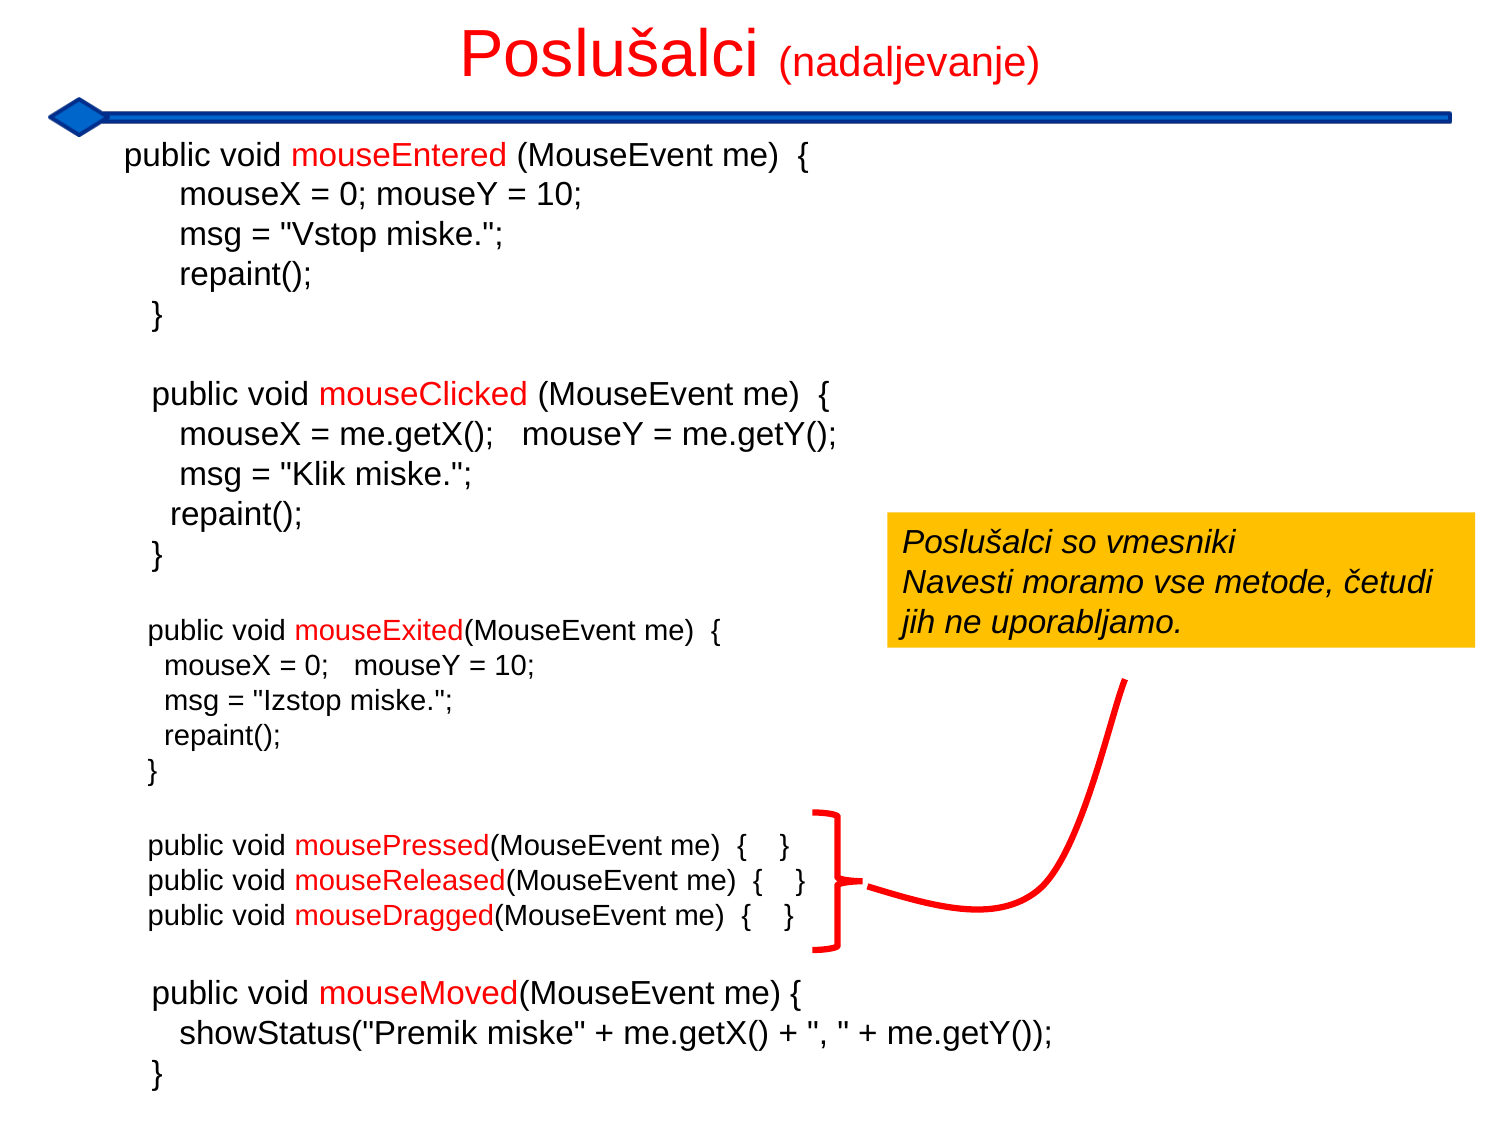

# Poslušalci (nadaljevanje)
 public void mouseEntered (MouseEvent me) {
 mouseX = 0; mouseY = 10;
 msg = "Vstop miske.";
 repaint();
 }
 public void mouseClicked (MouseEvent me) {
 mouseX = me.getX(); mouseY = me.getY();
 msg = "Klik miske.";
 repaint();
 }
 public void mouseExited(MouseEvent me) {
 mouseX = 0; mouseY = 10;
 msg = "Izstop miske.";
 repaint();
 }
 public void mousePressed(MouseEvent me) { }
 public void mouseReleased(MouseEvent me) { }
 public void mouseDragged(MouseEvent me) { }
 public void mouseMoved(MouseEvent me) {
 showStatus("Premik miske" + me.getX() + ", " + me.getY());
 }
Poslušalci so vmesniki
Navesti moramo vse metode, četudi jih ne uporabljamo.